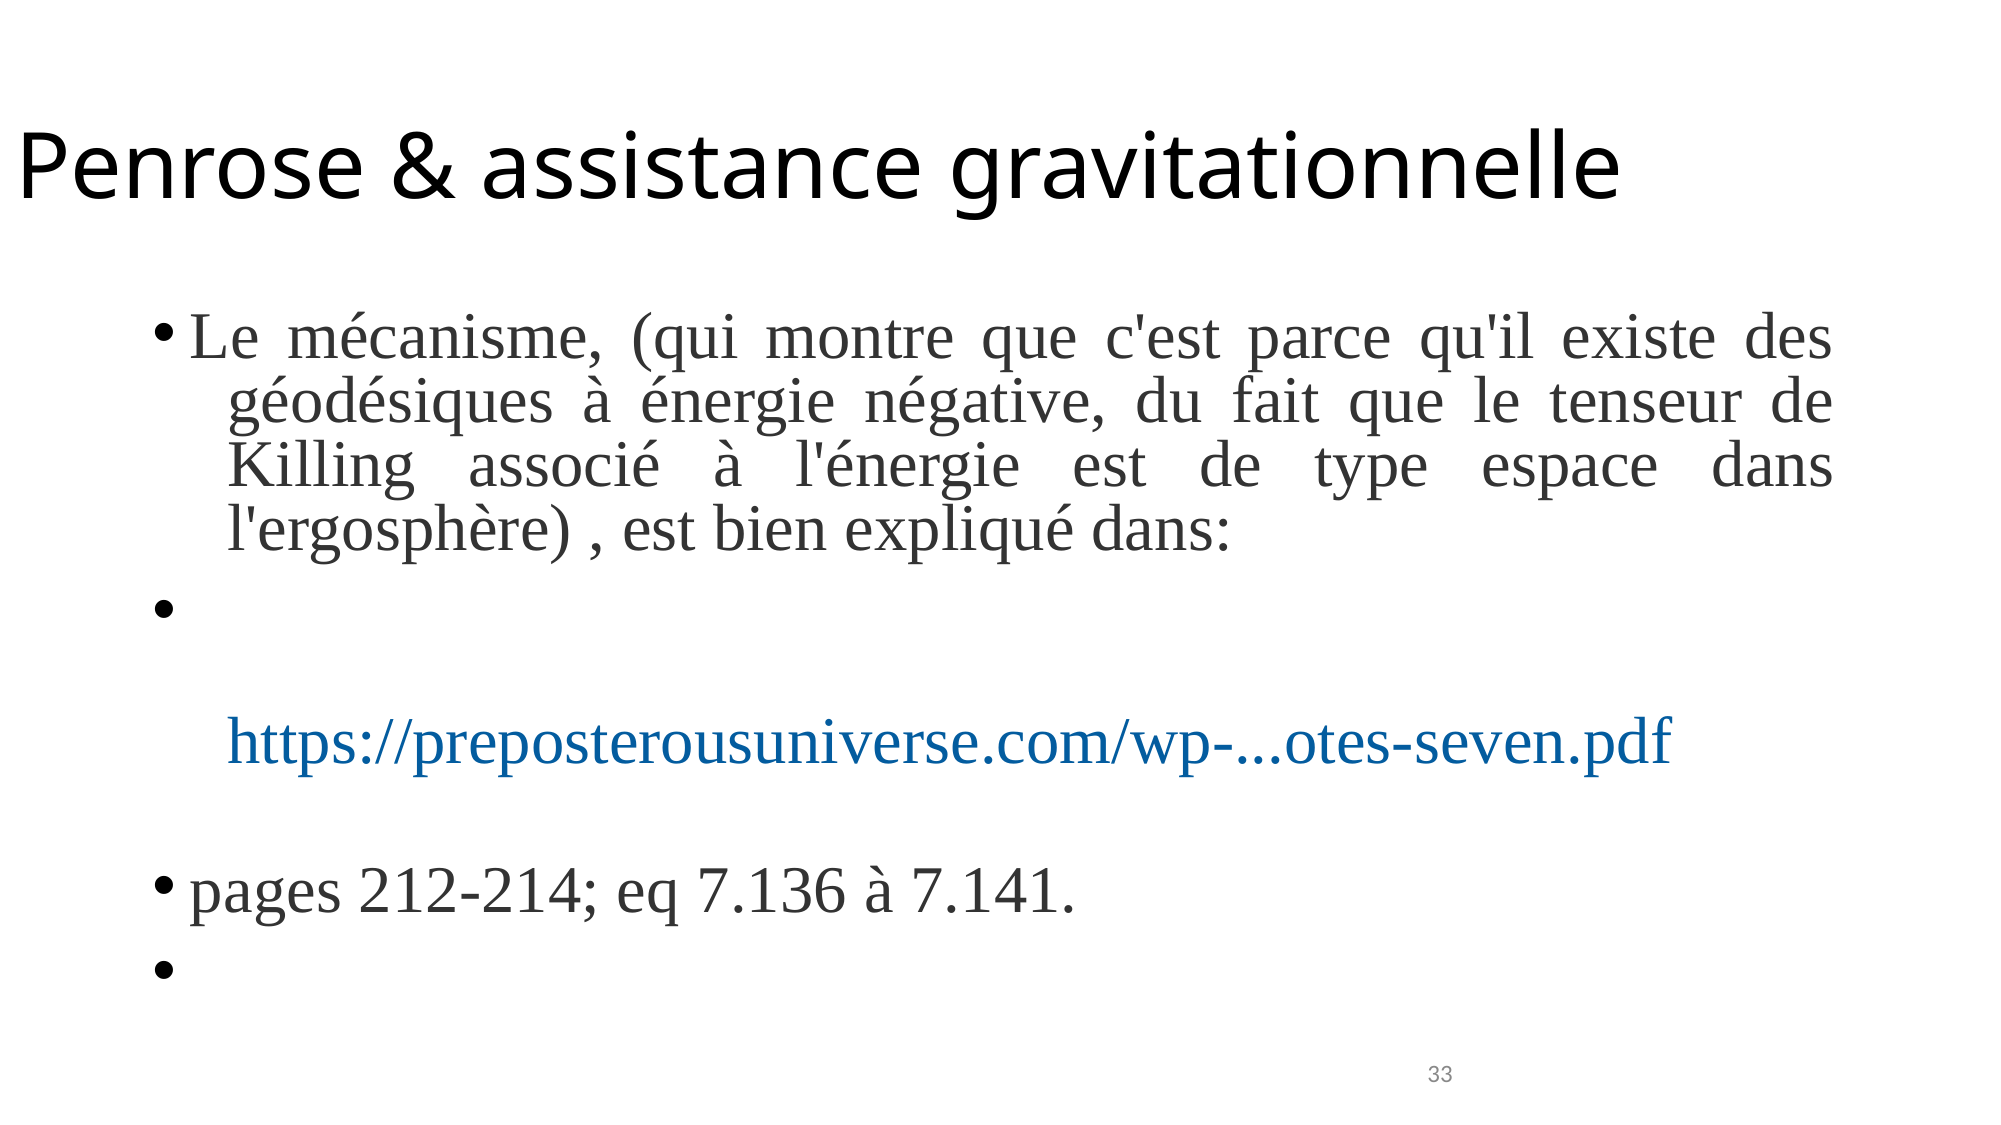

# Penrose & assistance gravitationnelle
Le mécanisme, (qui montre que c'est parce qu'il existe des géodésiques à énergie négative, du fait que le tenseur de Killing associé à l'énergie est de type espace dans l'ergosphère) , est bien expliqué dans:
https://preposterousuniverse.com/wp-...otes-seven.pdf
pages 212-214; eq 7.136 à 7.141.